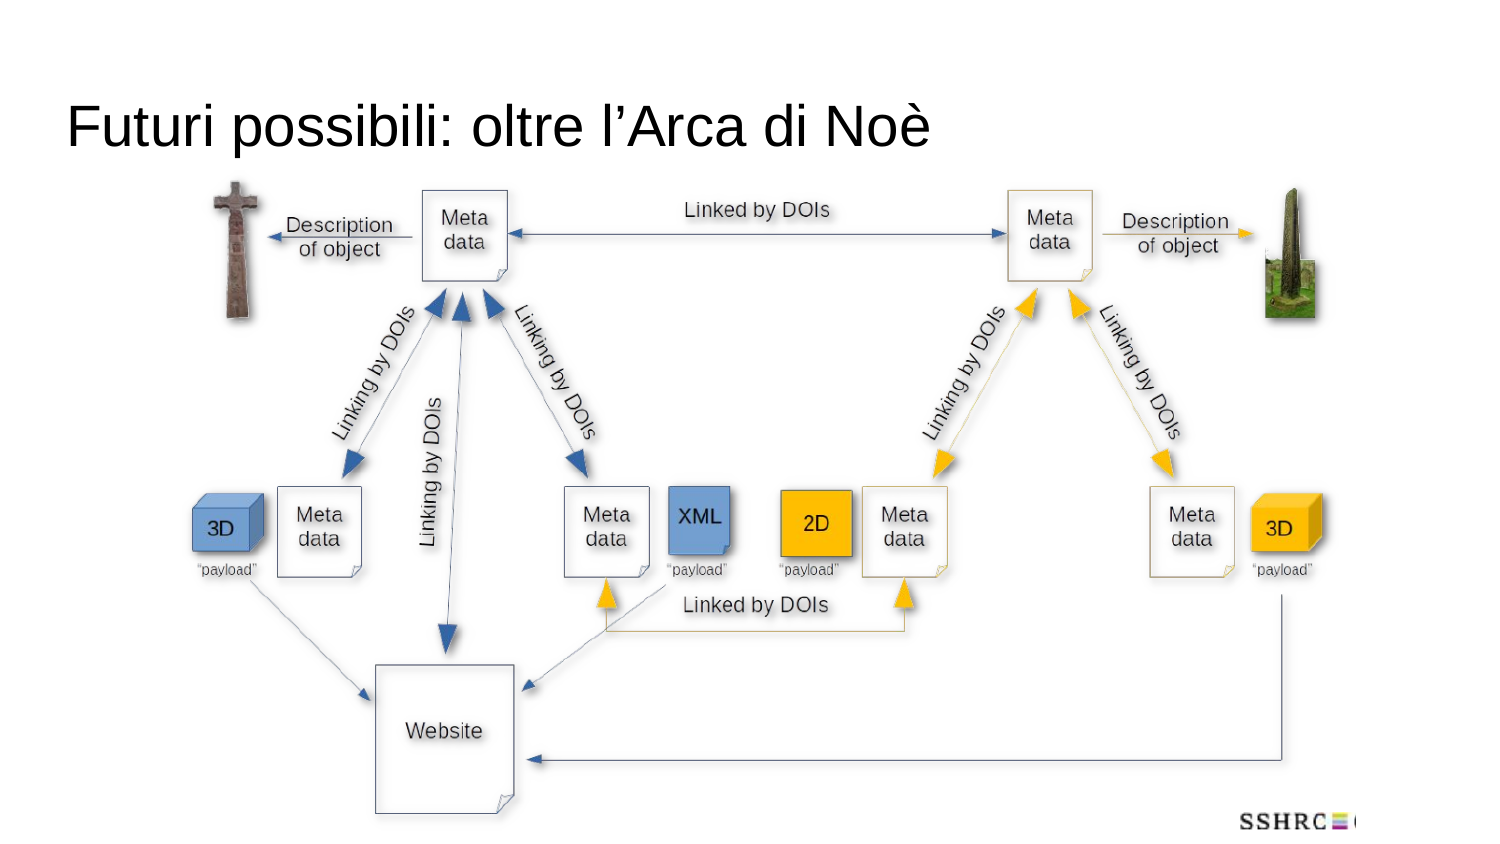

# Futuri possibili: oltre l’Arca di Noè